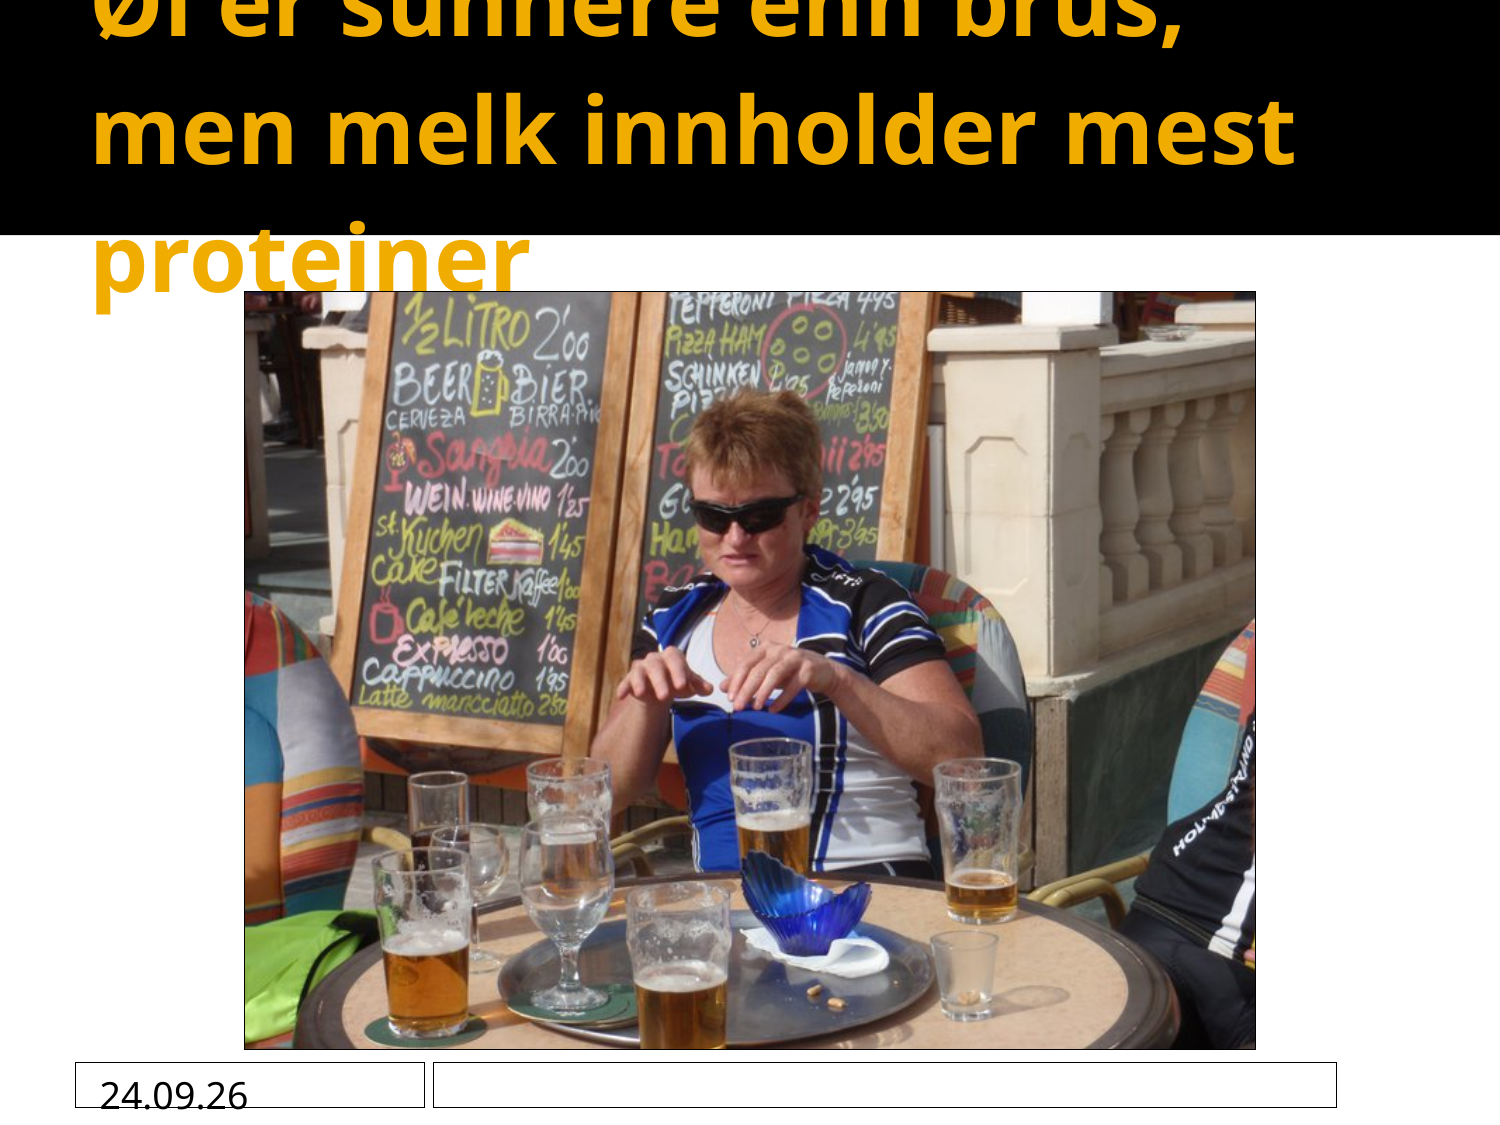

# Øl er sunnere enn brus, men melk innholder mest proteiner